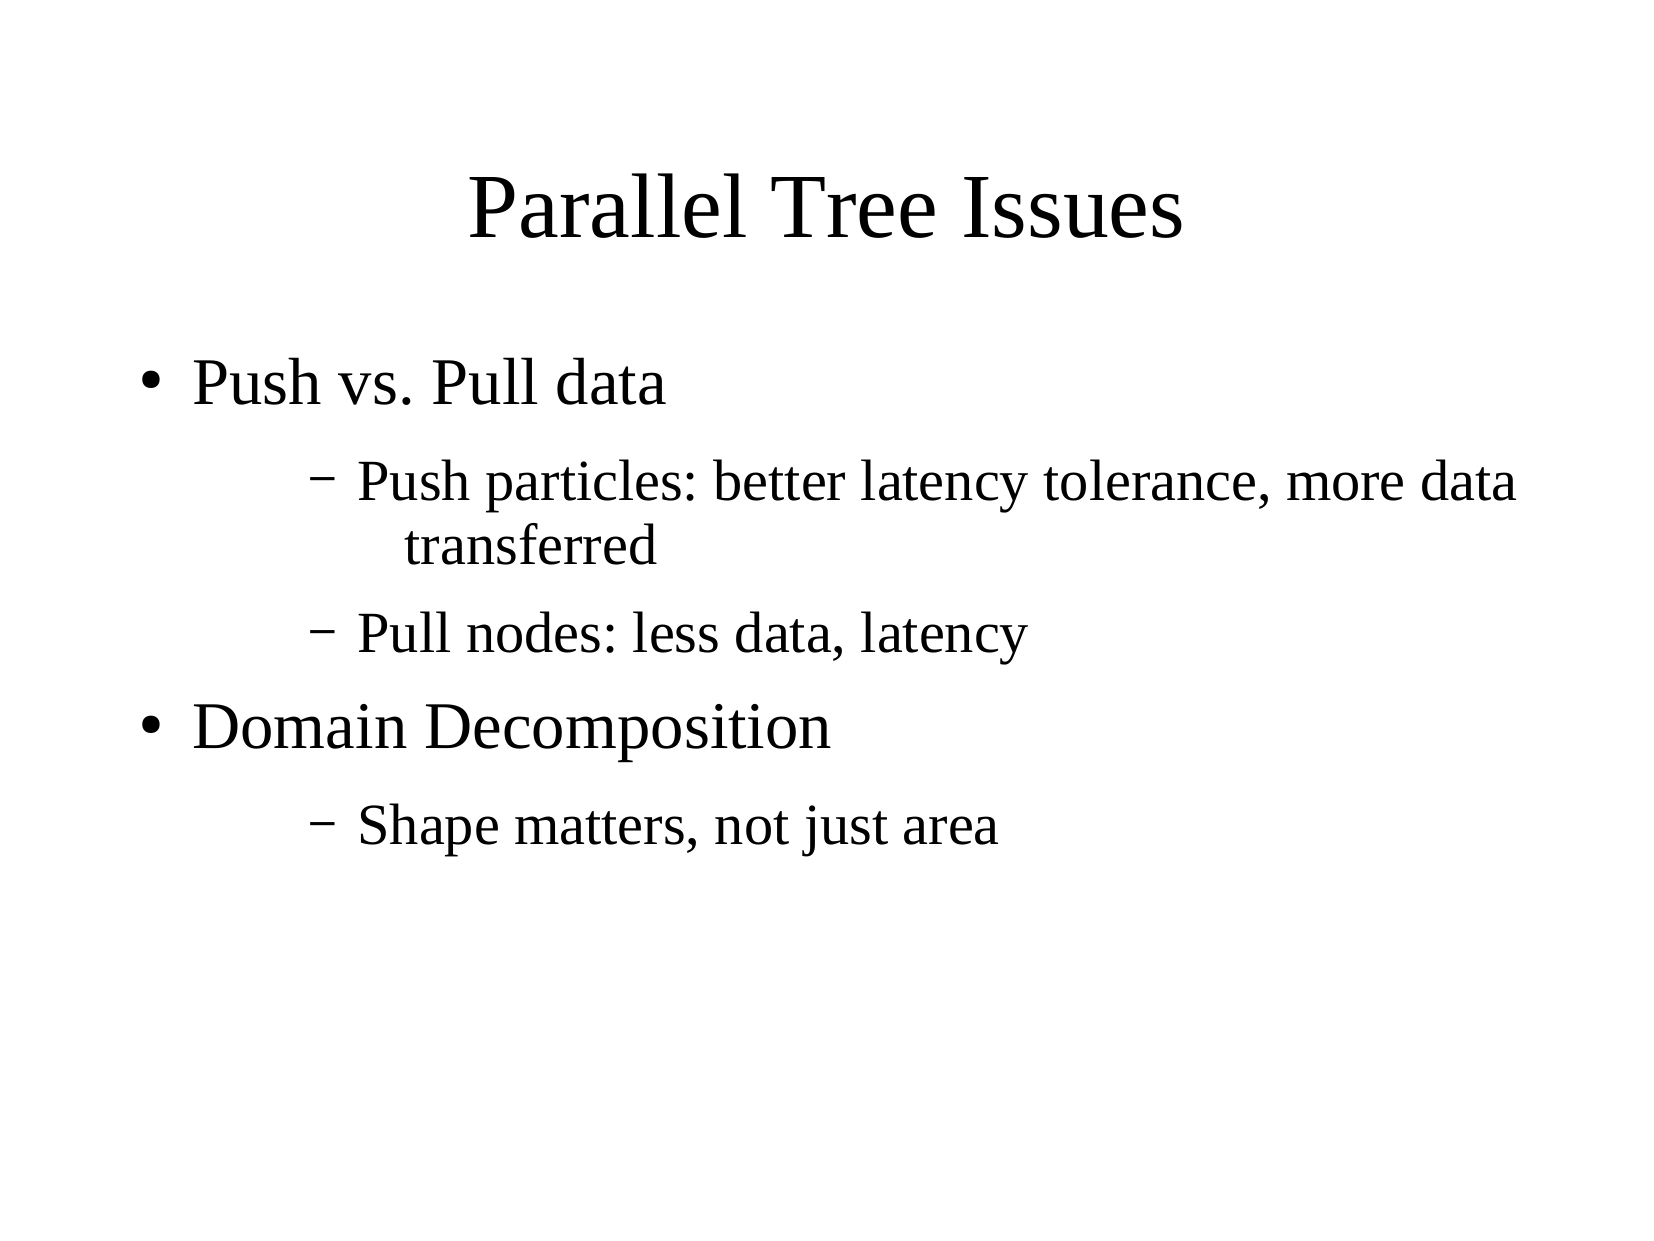

# Parallel Tree Issues
Push vs. Pull data
Push particles: better latency tolerance, more data transferred
Pull nodes: less data, latency
Domain Decomposition
Shape matters, not just area